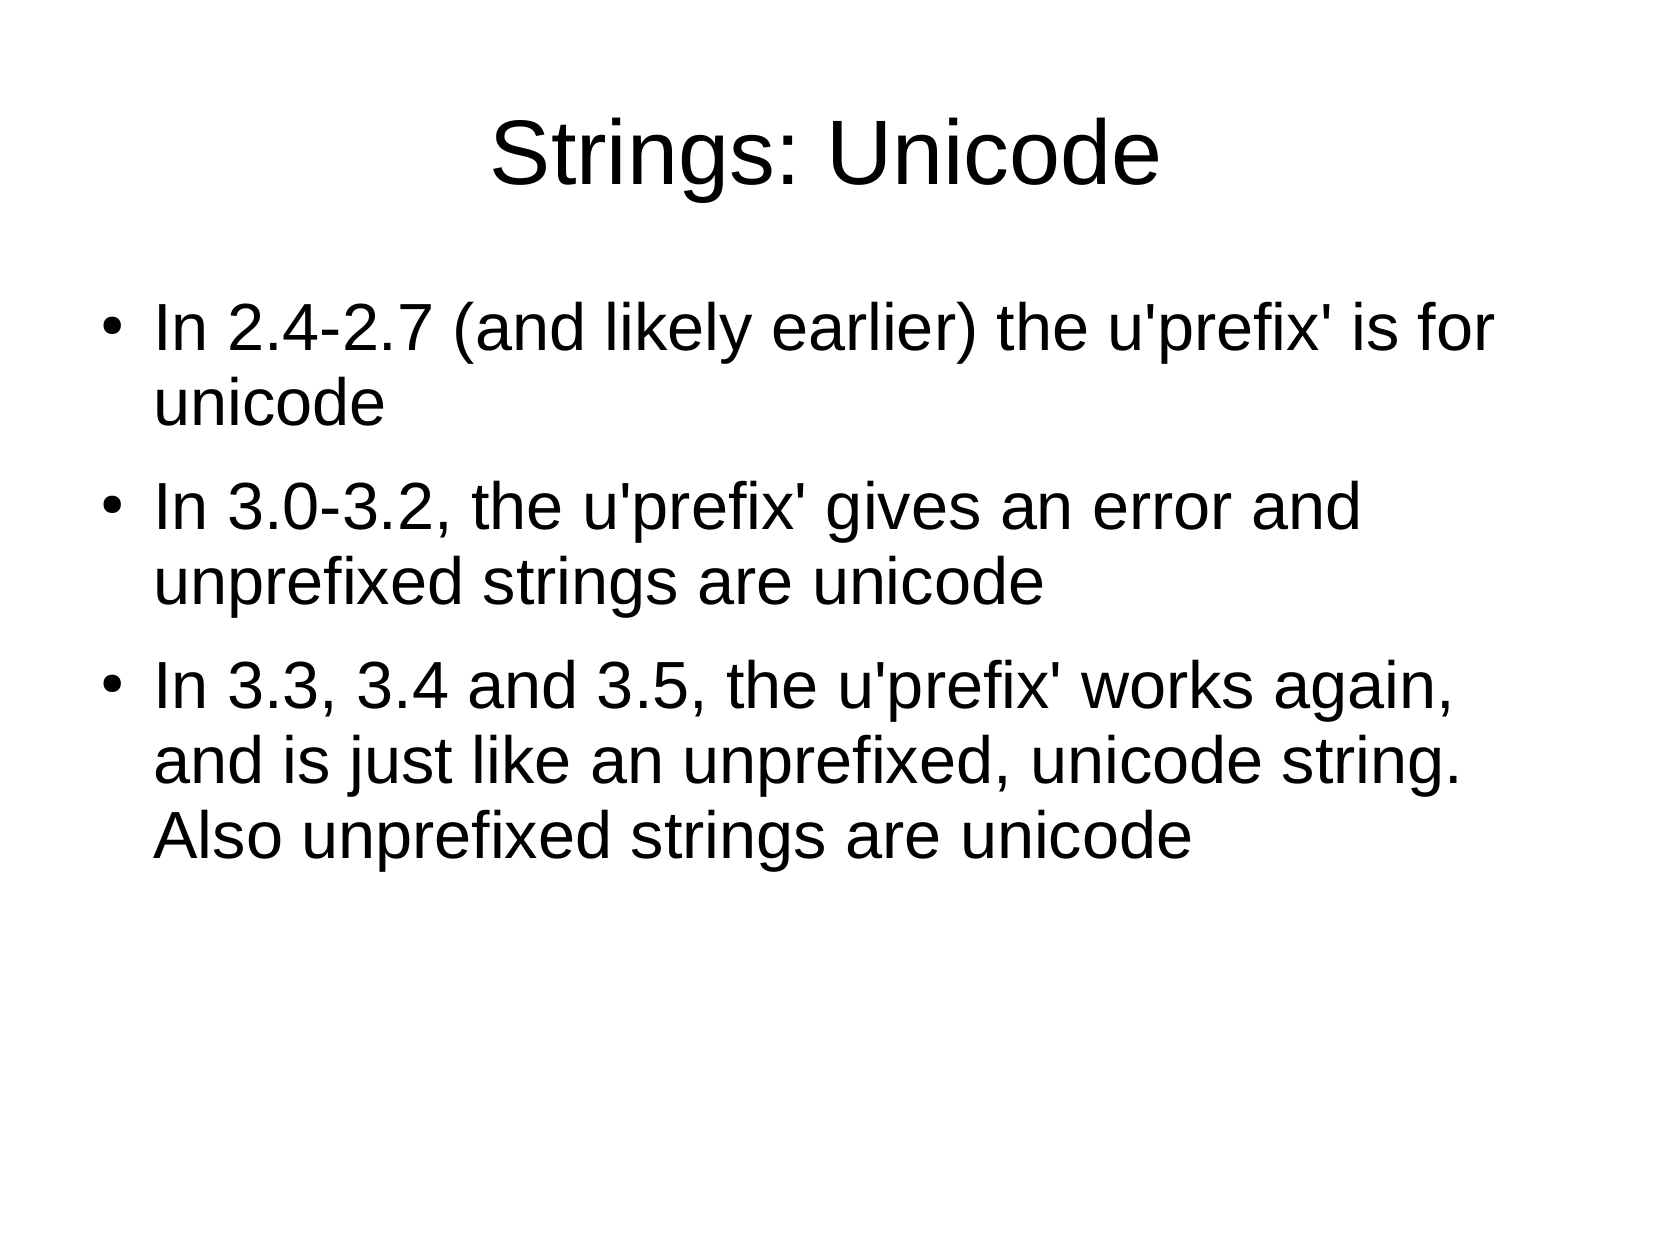

# Strings: Unicode
In 2.4-2.7 (and likely earlier) the u'prefix' is for unicode
In 3.0-3.2, the u'prefix' gives an error and unprefixed strings are unicode
In 3.3, 3.4 and 3.5, the u'prefix' works again, and is just like an unprefixed, unicode string. Also unprefixed strings are unicode